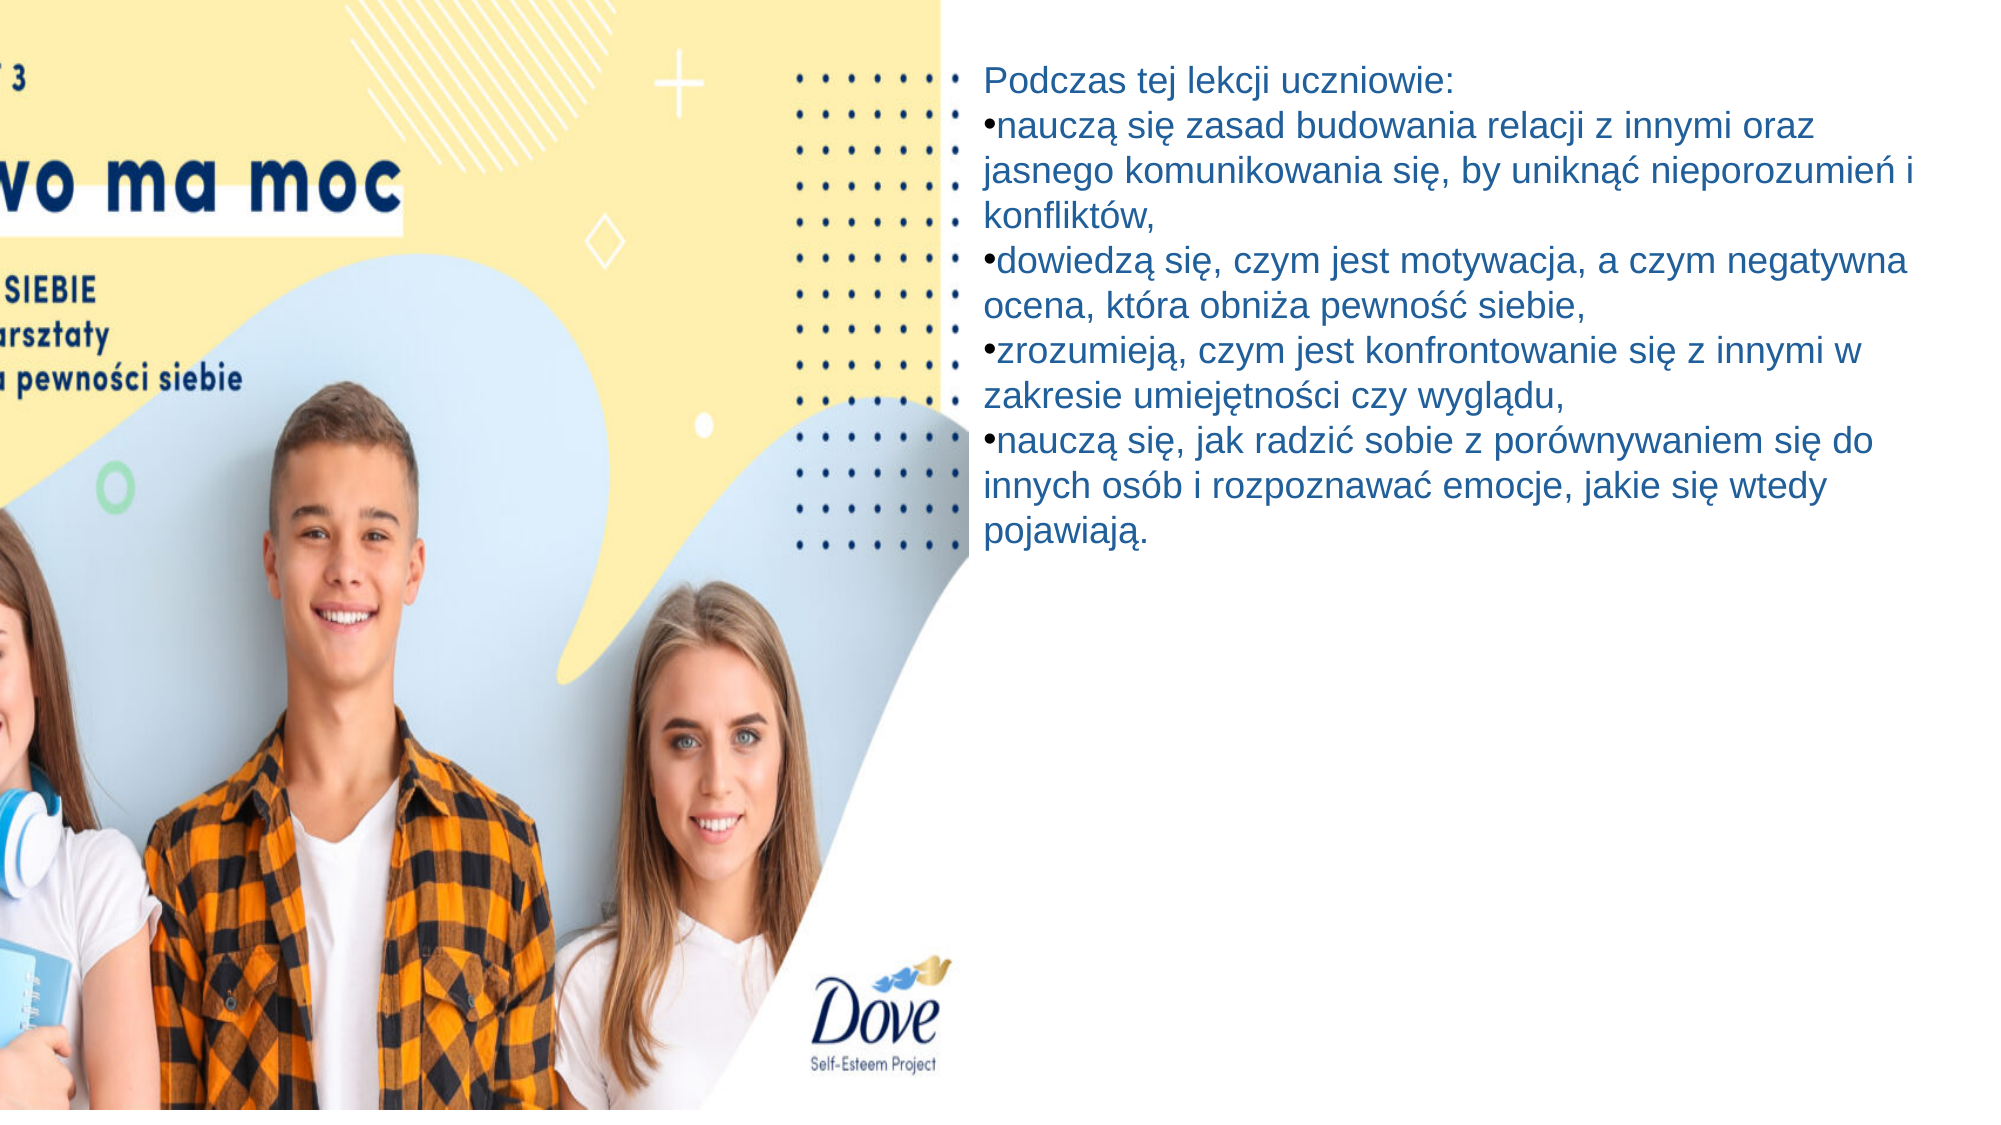

Podczas tej lekcji uczniowie:
nauczą się zasad budowania relacji z innymi oraz jasnego komunikowania się, by uniknąć nieporozumień i konfliktów,
dowiedzą się, czym jest motywacja, a czym negatywna ocena, która obniża pewność siebie,
zrozumieją, czym jest konfrontowanie się z innymi w zakresie umiejętności czy wyglądu,
nauczą się, jak radzić sobie z porównywaniem się do innych osób i rozpoznawać emocje, jakie się wtedy pojawiają.